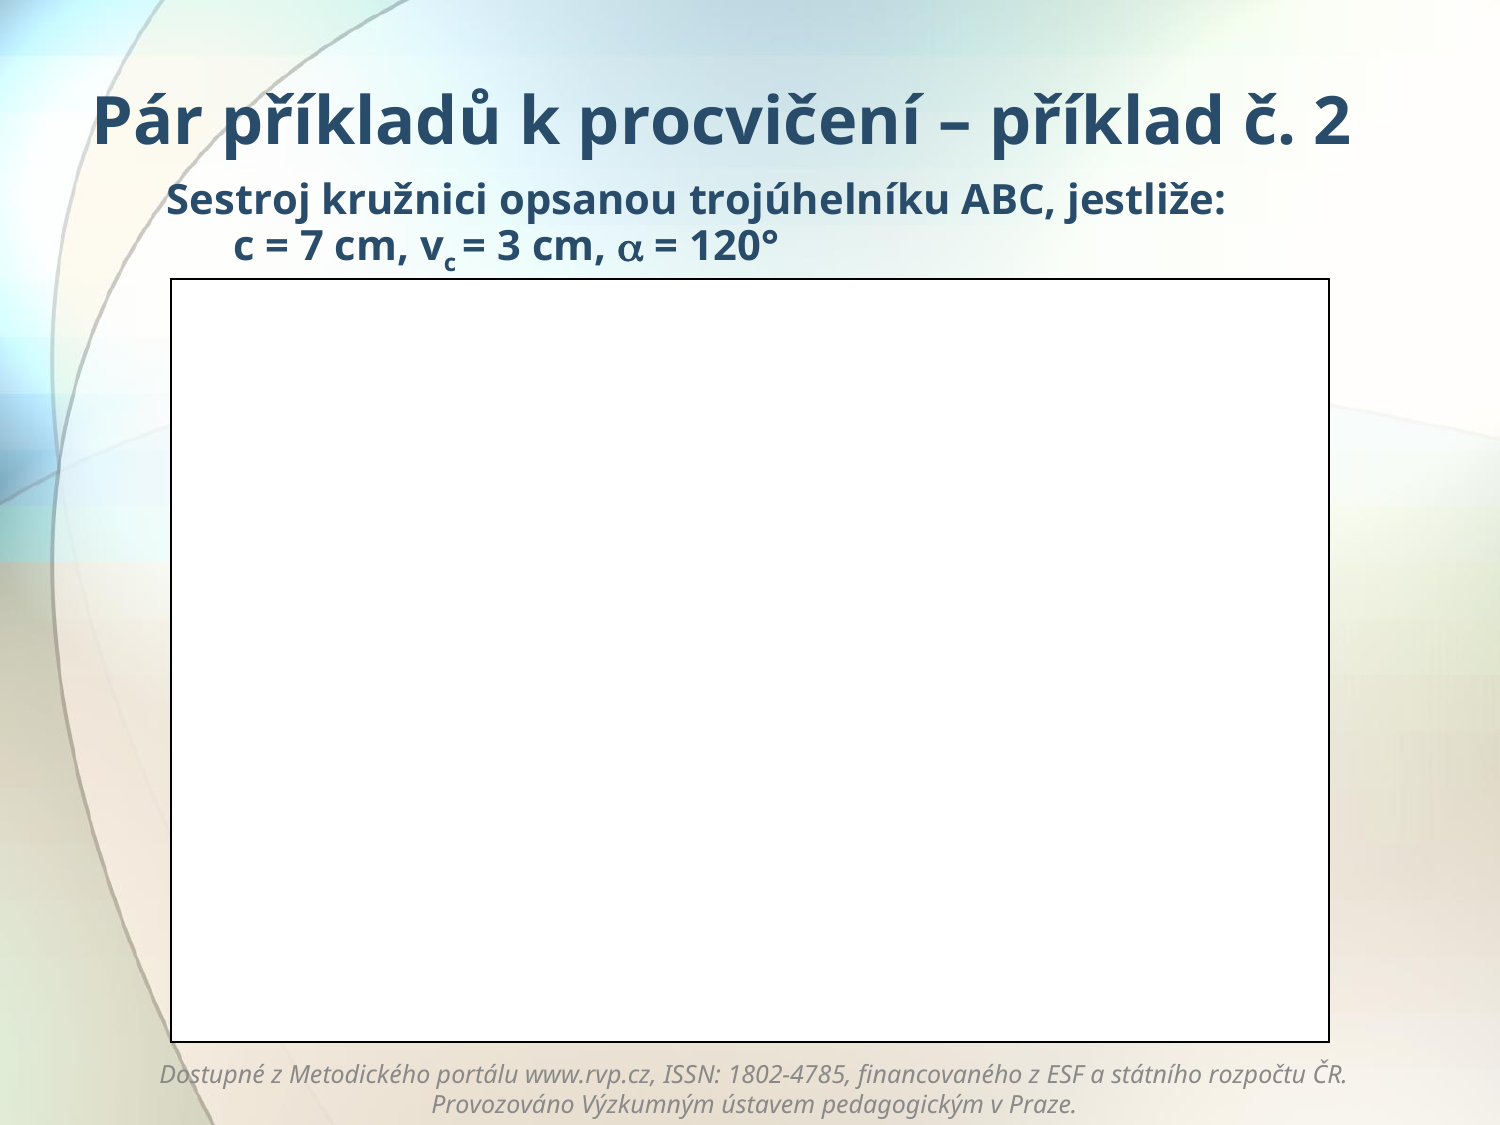

# Pár příkladů k procvičení – příklad č. 2
Sestroj kružnici opsanou trojúhelníku ABC, jestliže:
c = 7 cm, vc = 3 cm,  = 120°